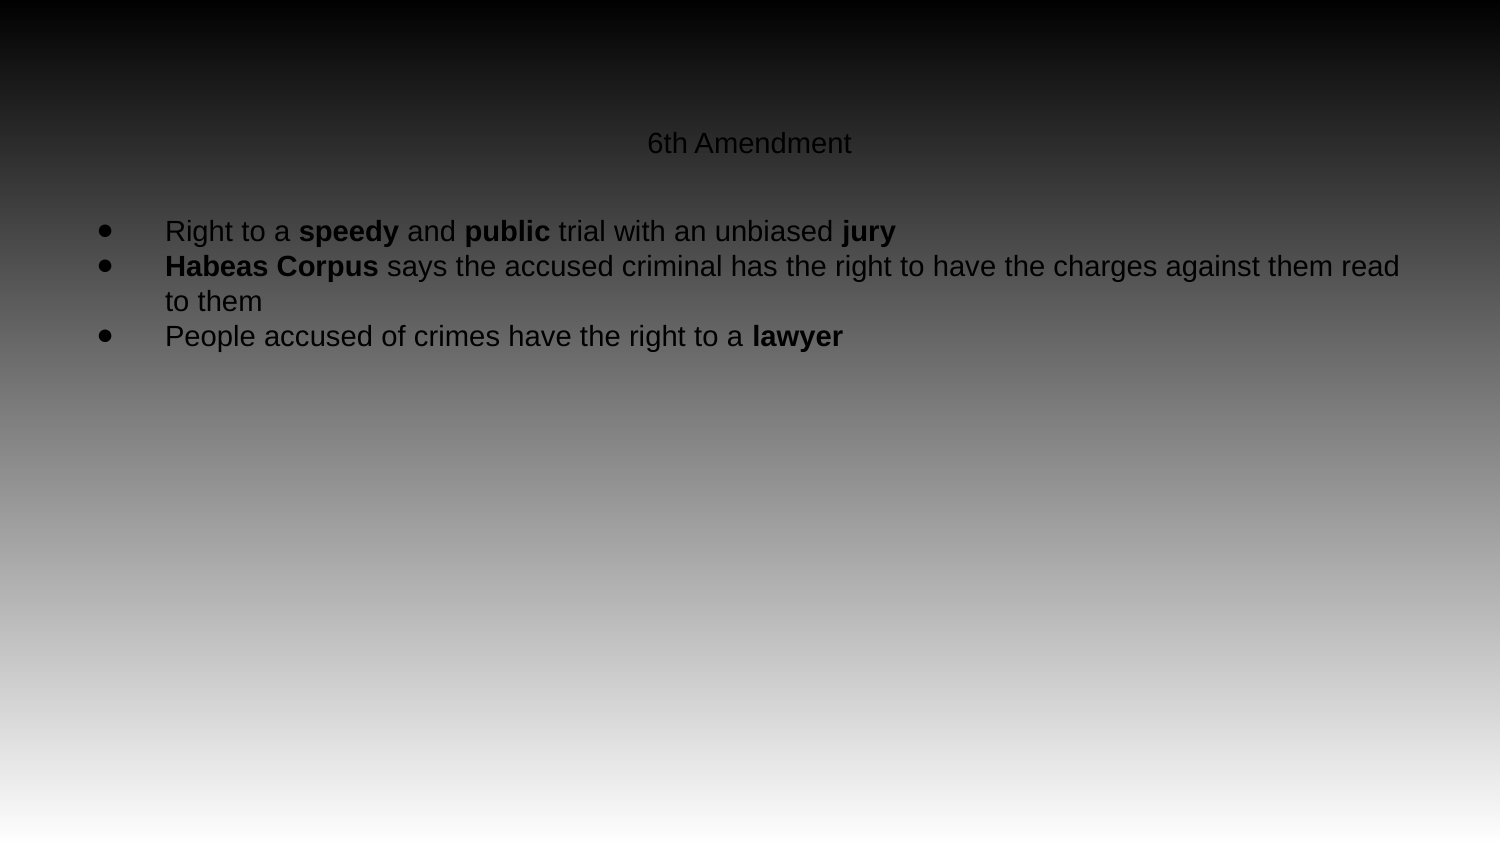

# 6th Amendment
Right to a speedy and public trial with an unbiased jury
Habeas Corpus says the accused criminal has the right to have the charges against them read to them
People accused of crimes have the right to a lawyer